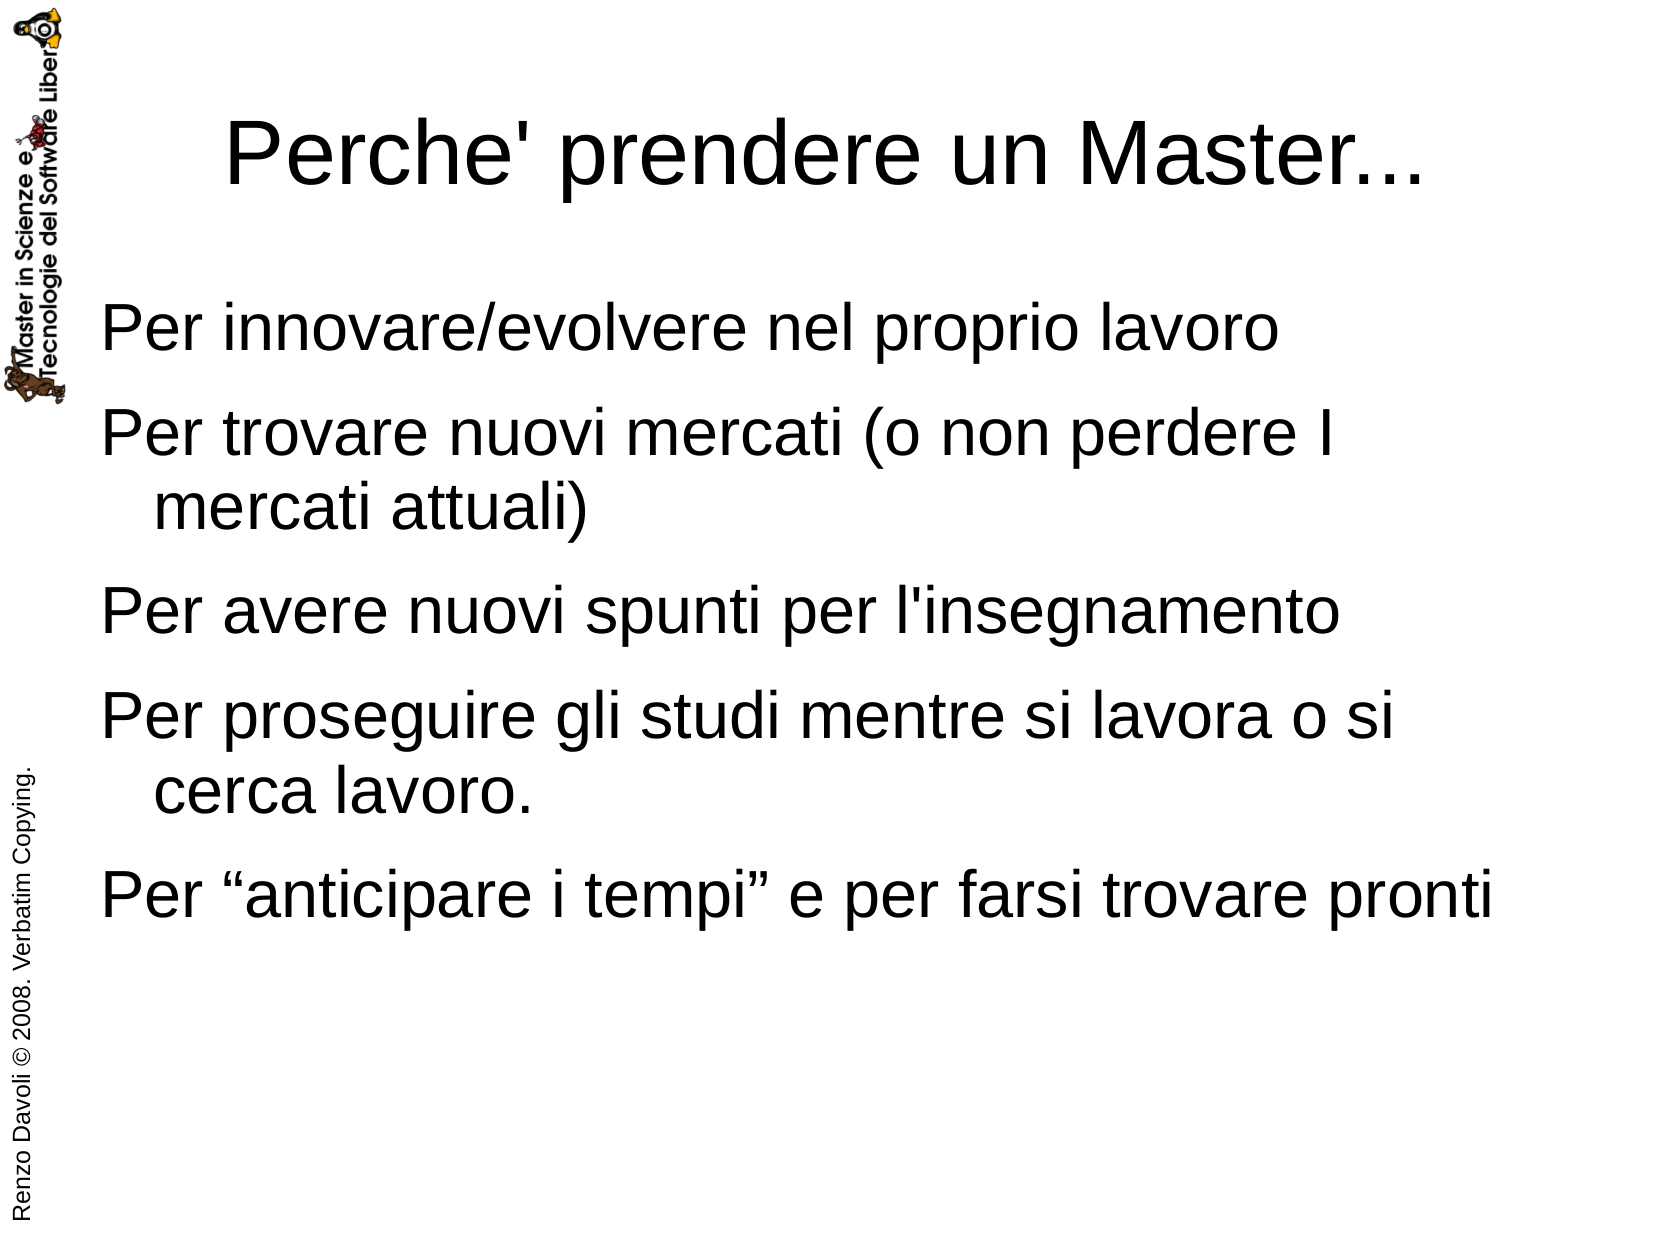

# Perche' prendere un Master...
Per innovare/evolvere nel proprio lavoro
Per trovare nuovi mercati (o non perdere I mercati attuali)
Per avere nuovi spunti per l'insegnamento
Per proseguire gli studi mentre si lavora o si cerca lavoro.
Per “anticipare i tempi” e per farsi trovare pronti